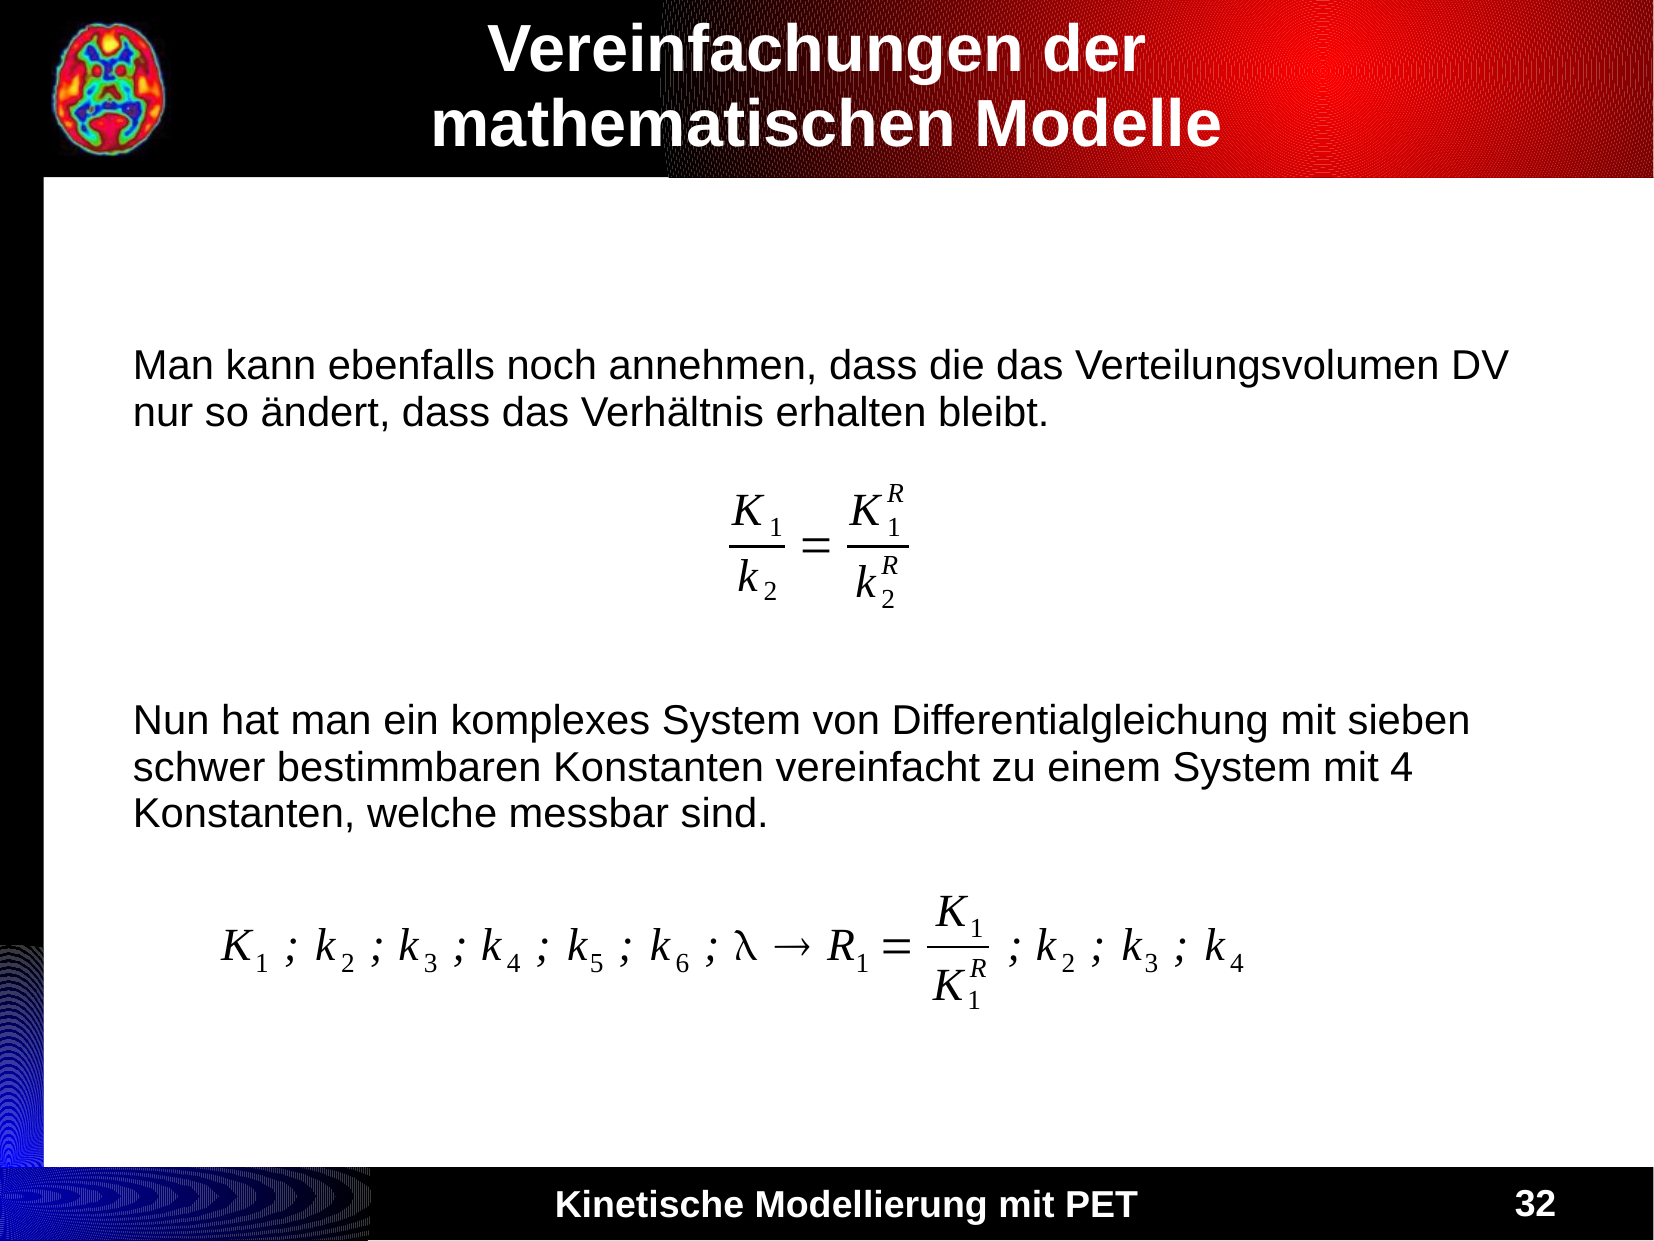

# Vereinfachungen der mathematischen Modelle
Man kann ebenfalls noch annehmen, dass die das Verteilungsvolumen DV nur so ändert, dass das Verhältnis erhalten bleibt.
Nun hat man ein komplexes System von Differentialgleichung mit sieben schwer bestimmbaren Konstanten vereinfacht zu einem System mit 4 Konstanten, welche messbar sind.
Kinetische Modellierung mit PET